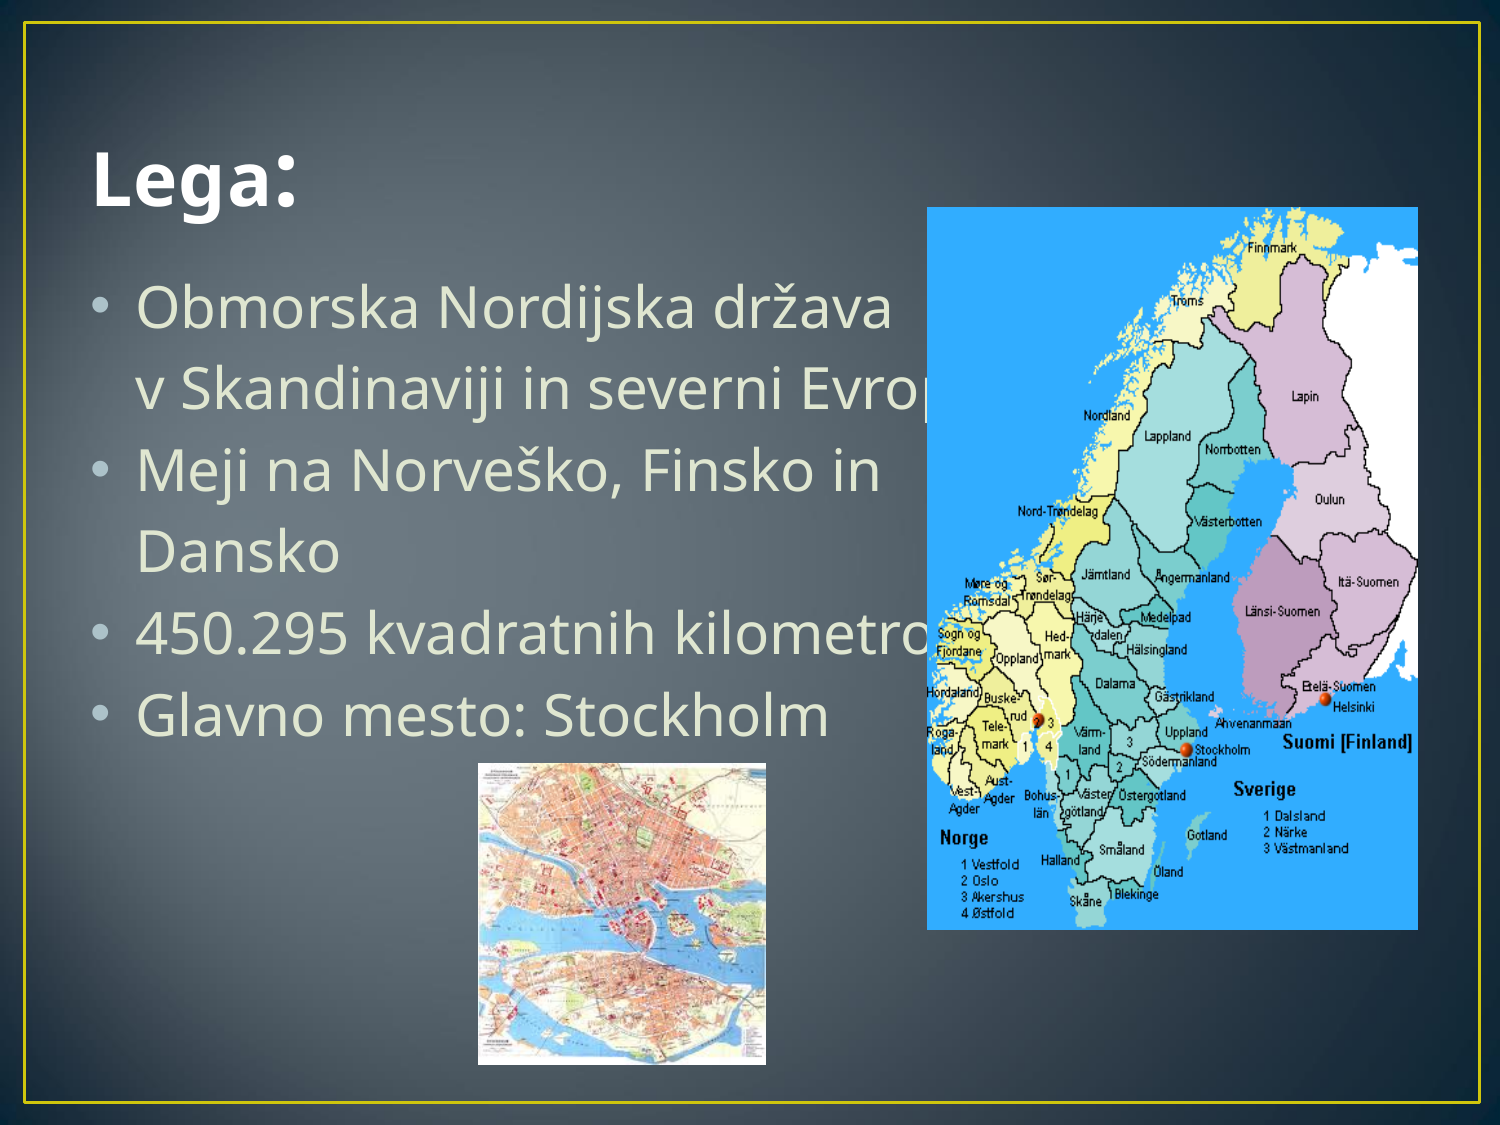

# Lega:
Obmorska Nordijska država
 v Skandinaviji in severni Evropi
Meji na Norveško, Finsko in
 Dansko
450.295 kvadratnih kilometrov
Glavno mesto: Stockholm